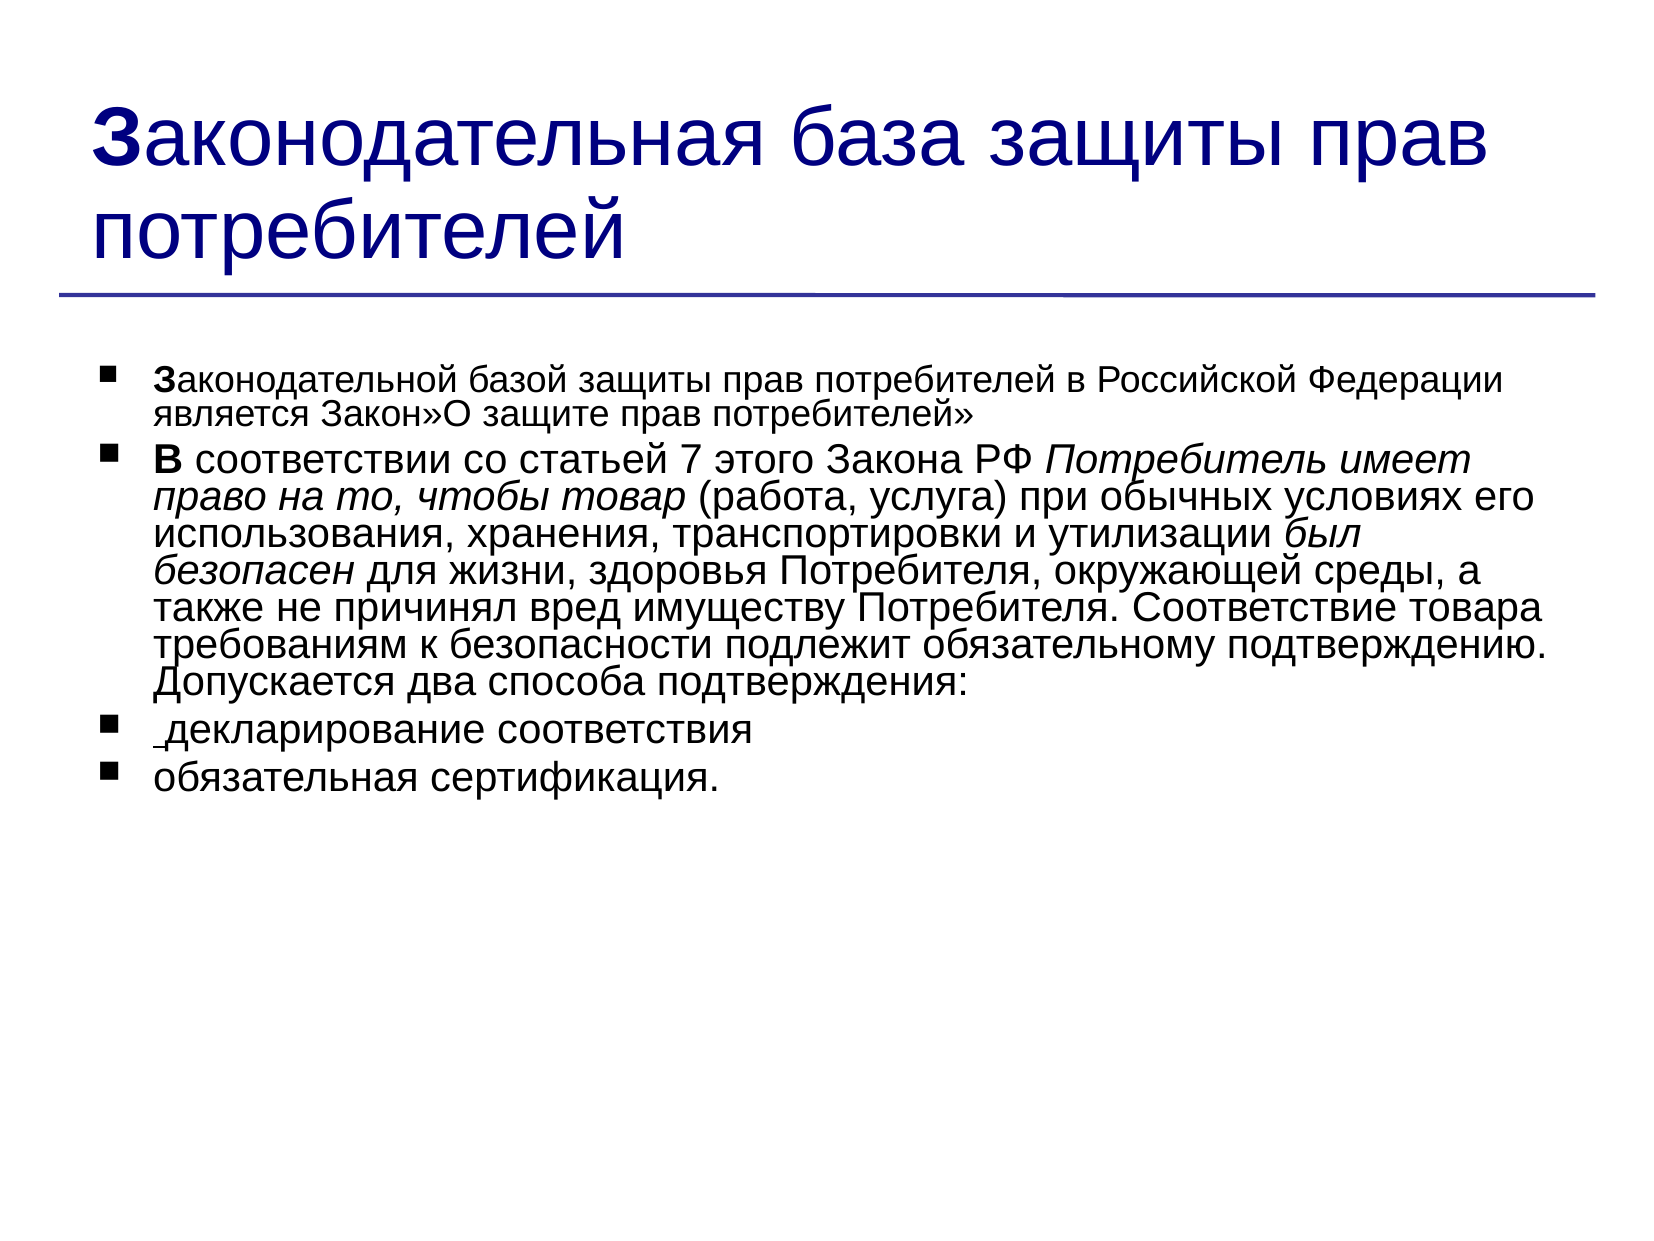

# Законодательная база защиты прав потребителей
Законодательной базой защиты прав потребителей в Российской Федерации является Закон»О защите прав потребителей»
В соответствии со статьей 7 этого Закона РФ Потребитель имеет право на то, чтобы товар (работа, услуга) при обычных условиях его использования, хранения, транспортировки и утилизации был безопасен для жизни, здоровья Потребителя, окружающей среды, а также не причинял вред имуществу Потребителя. Соответствие товара требованиям к безопасности подлежит обязательному подтверждению. Допускается два способа подтверждения:
 декларирование соответствия
обязательная сертификация.